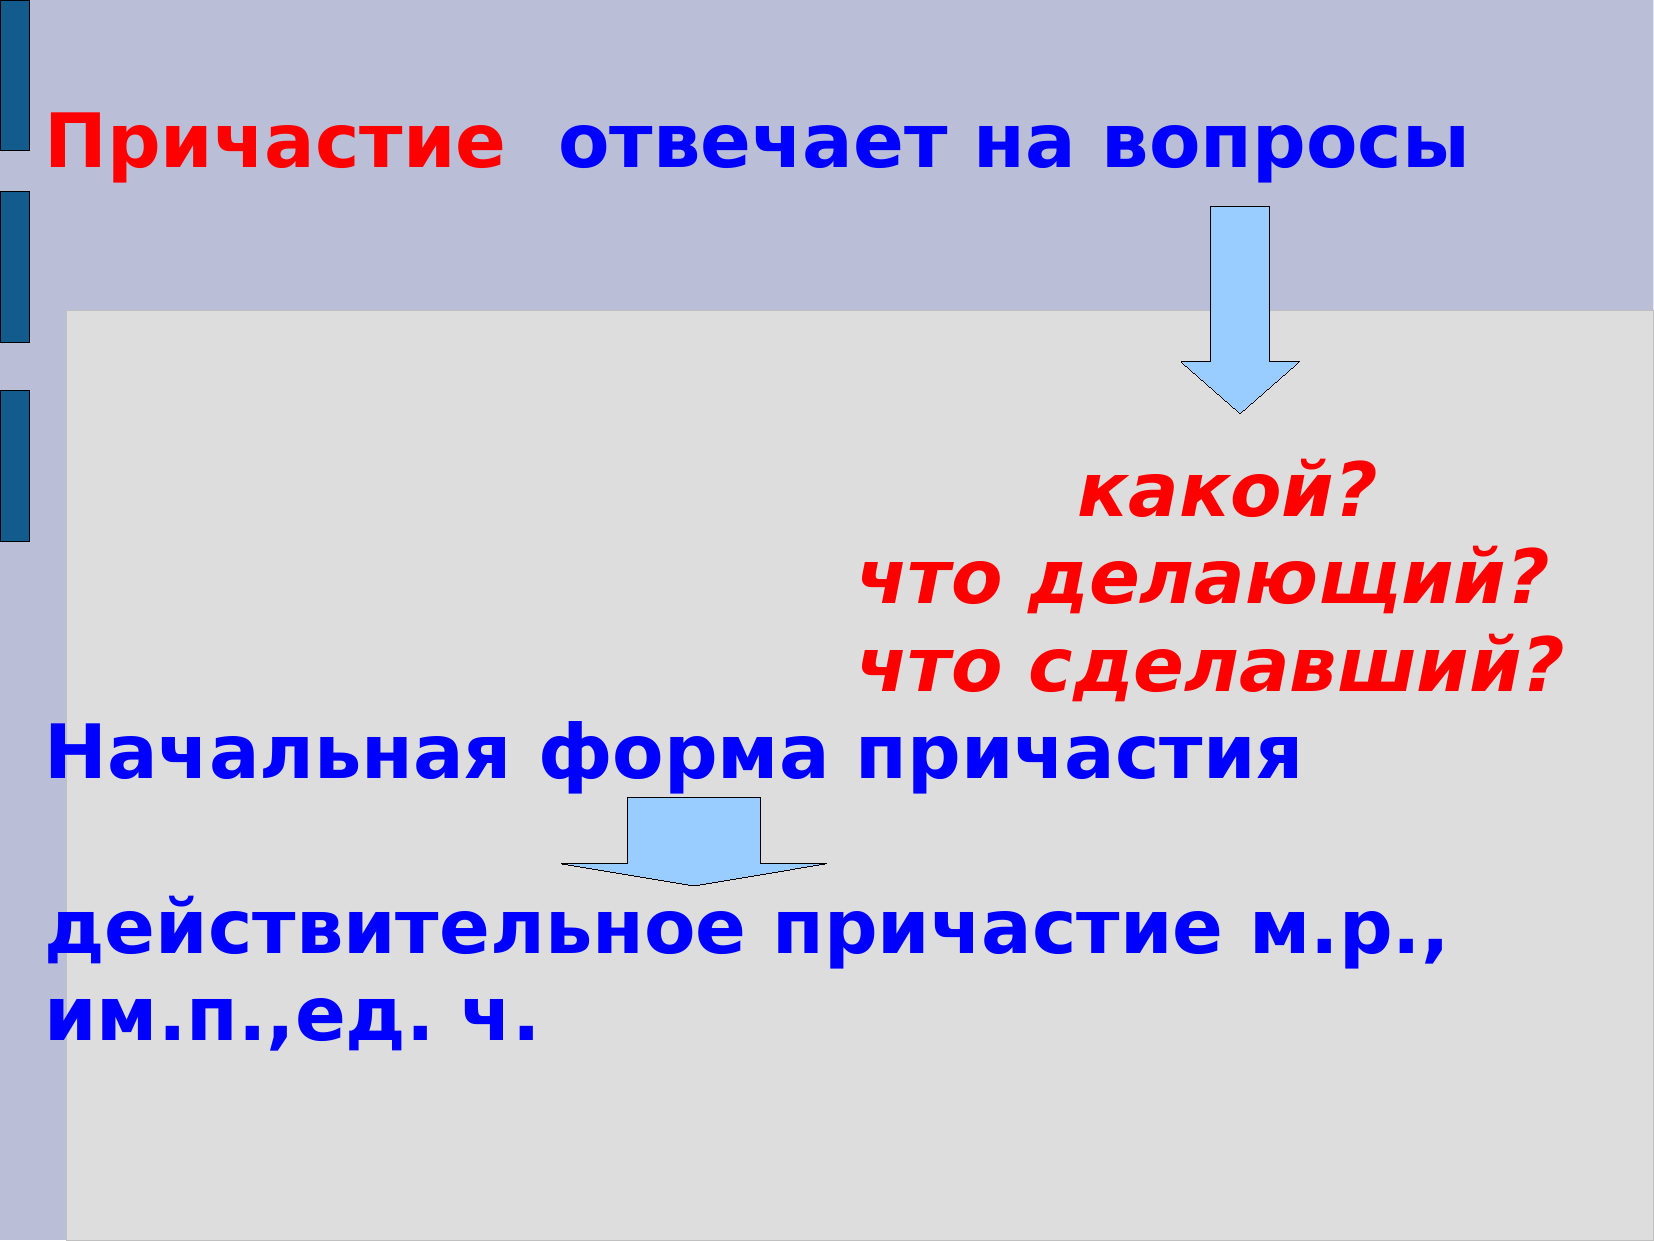

Причастие отвечает на вопросы
														какой?
											что делающий?
											что сделавший?
Начальная форма причастия
действительное причастие м.р., им.п.,ед. ч.